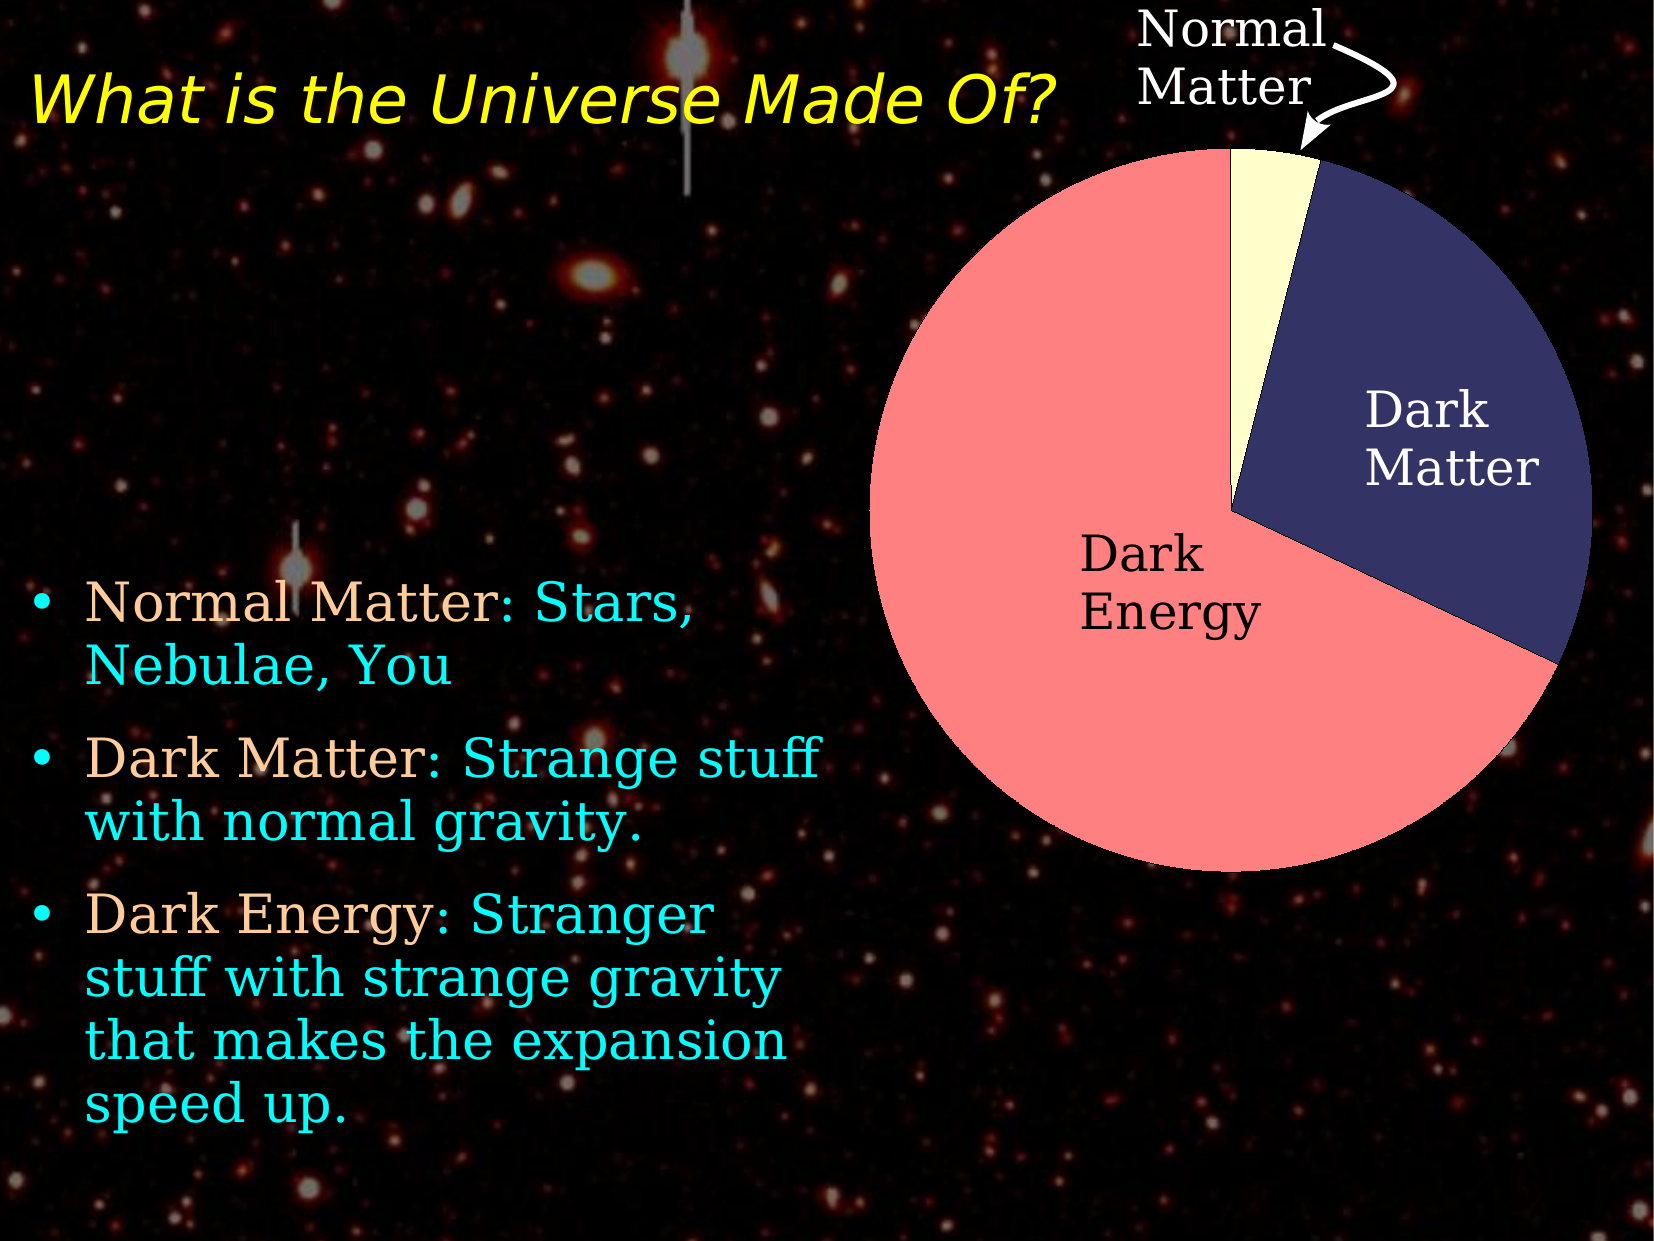

Normal
Matter
### Chart
| Category | |
|---|---|
| Row 1 | 68.0 |
| Row 2 | 28.0 |
| Row 3 | 4.0 |Dark
Matter
Dark
Energy
What is the Universe Made Of?
•	Normal Matter: Stars, Nebulae, You
•	Dark Matter: Strange stuff with normal gravity.
•	Dark Energy: Stranger stuff with strange gravity that makes the expansion speed up.